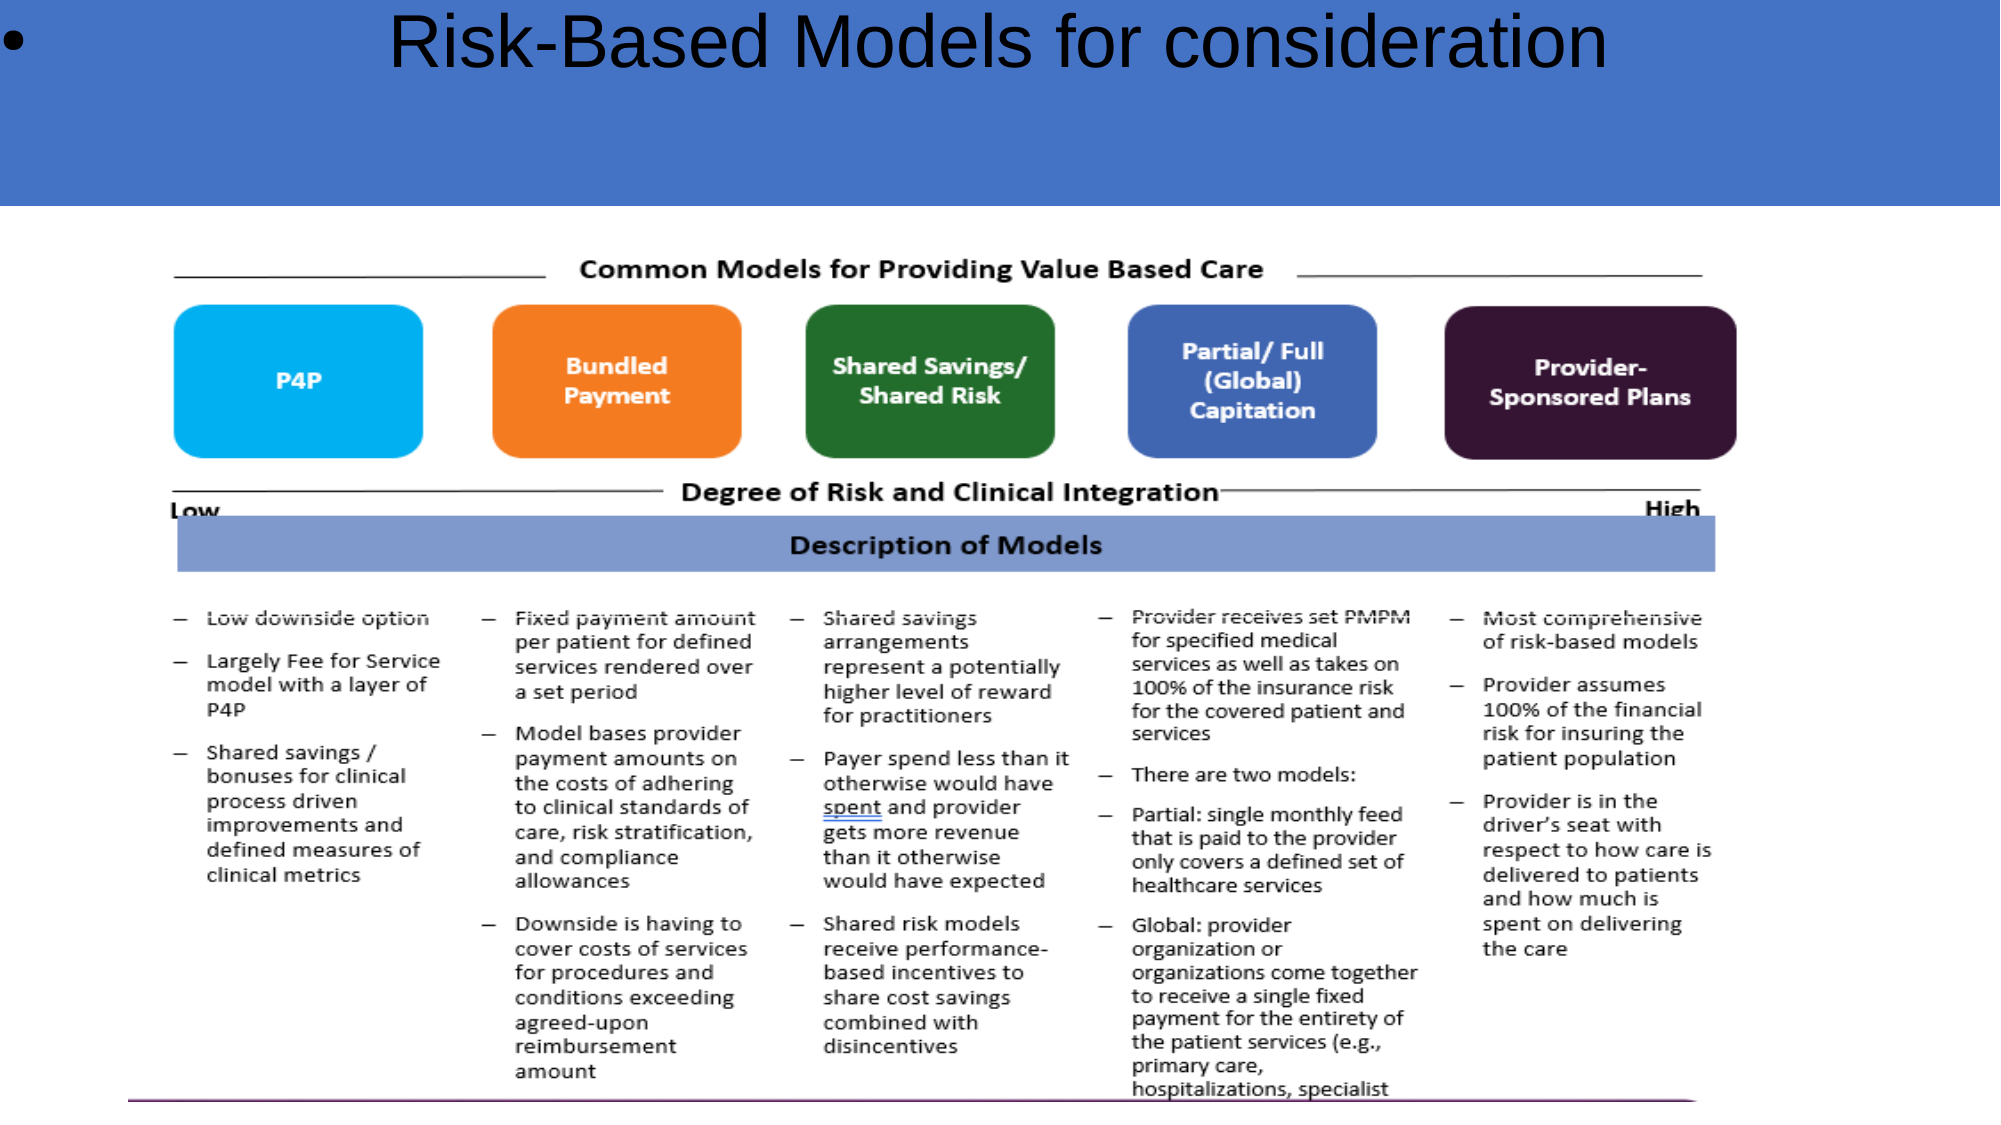

| Risk-Based Models for consideration |
| --- |